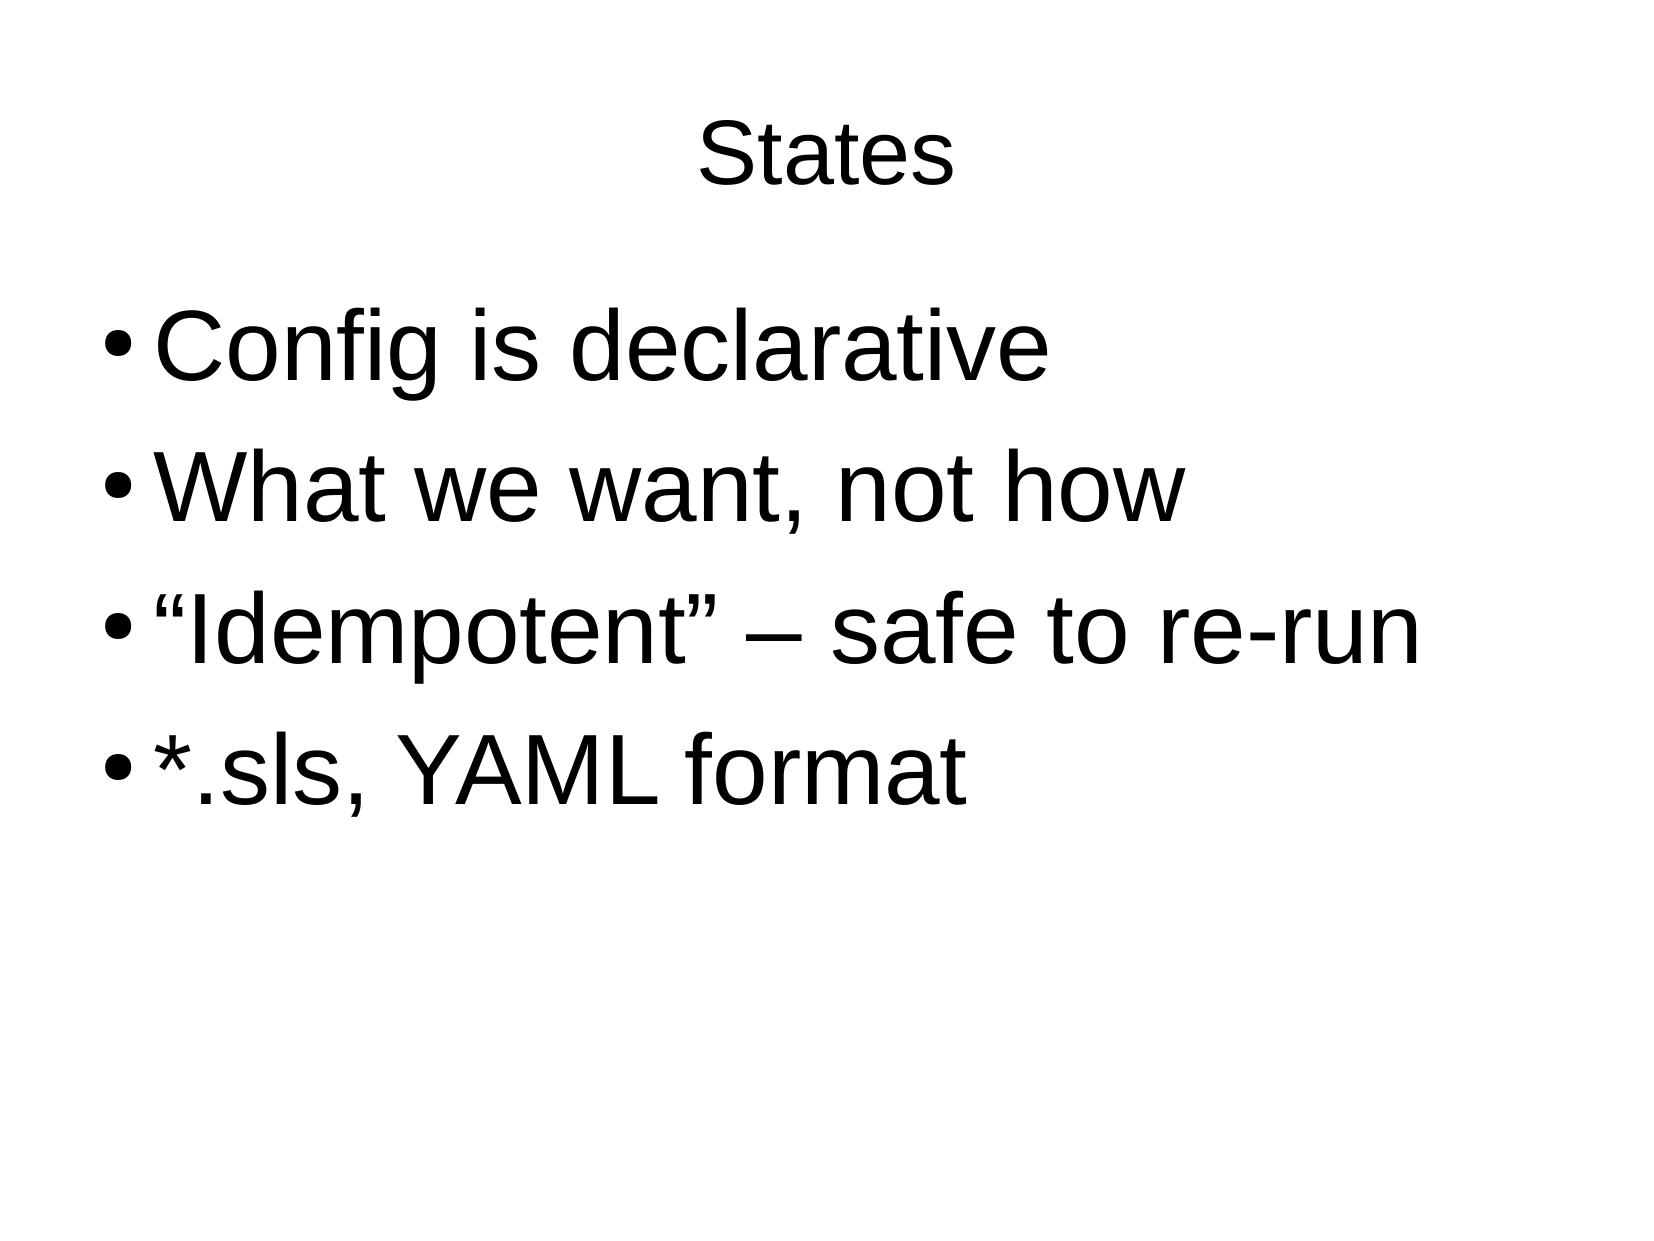

# States
Config is declarative
What we want, not how
“Idempotent” – safe to re-run
*.sls, YAML format